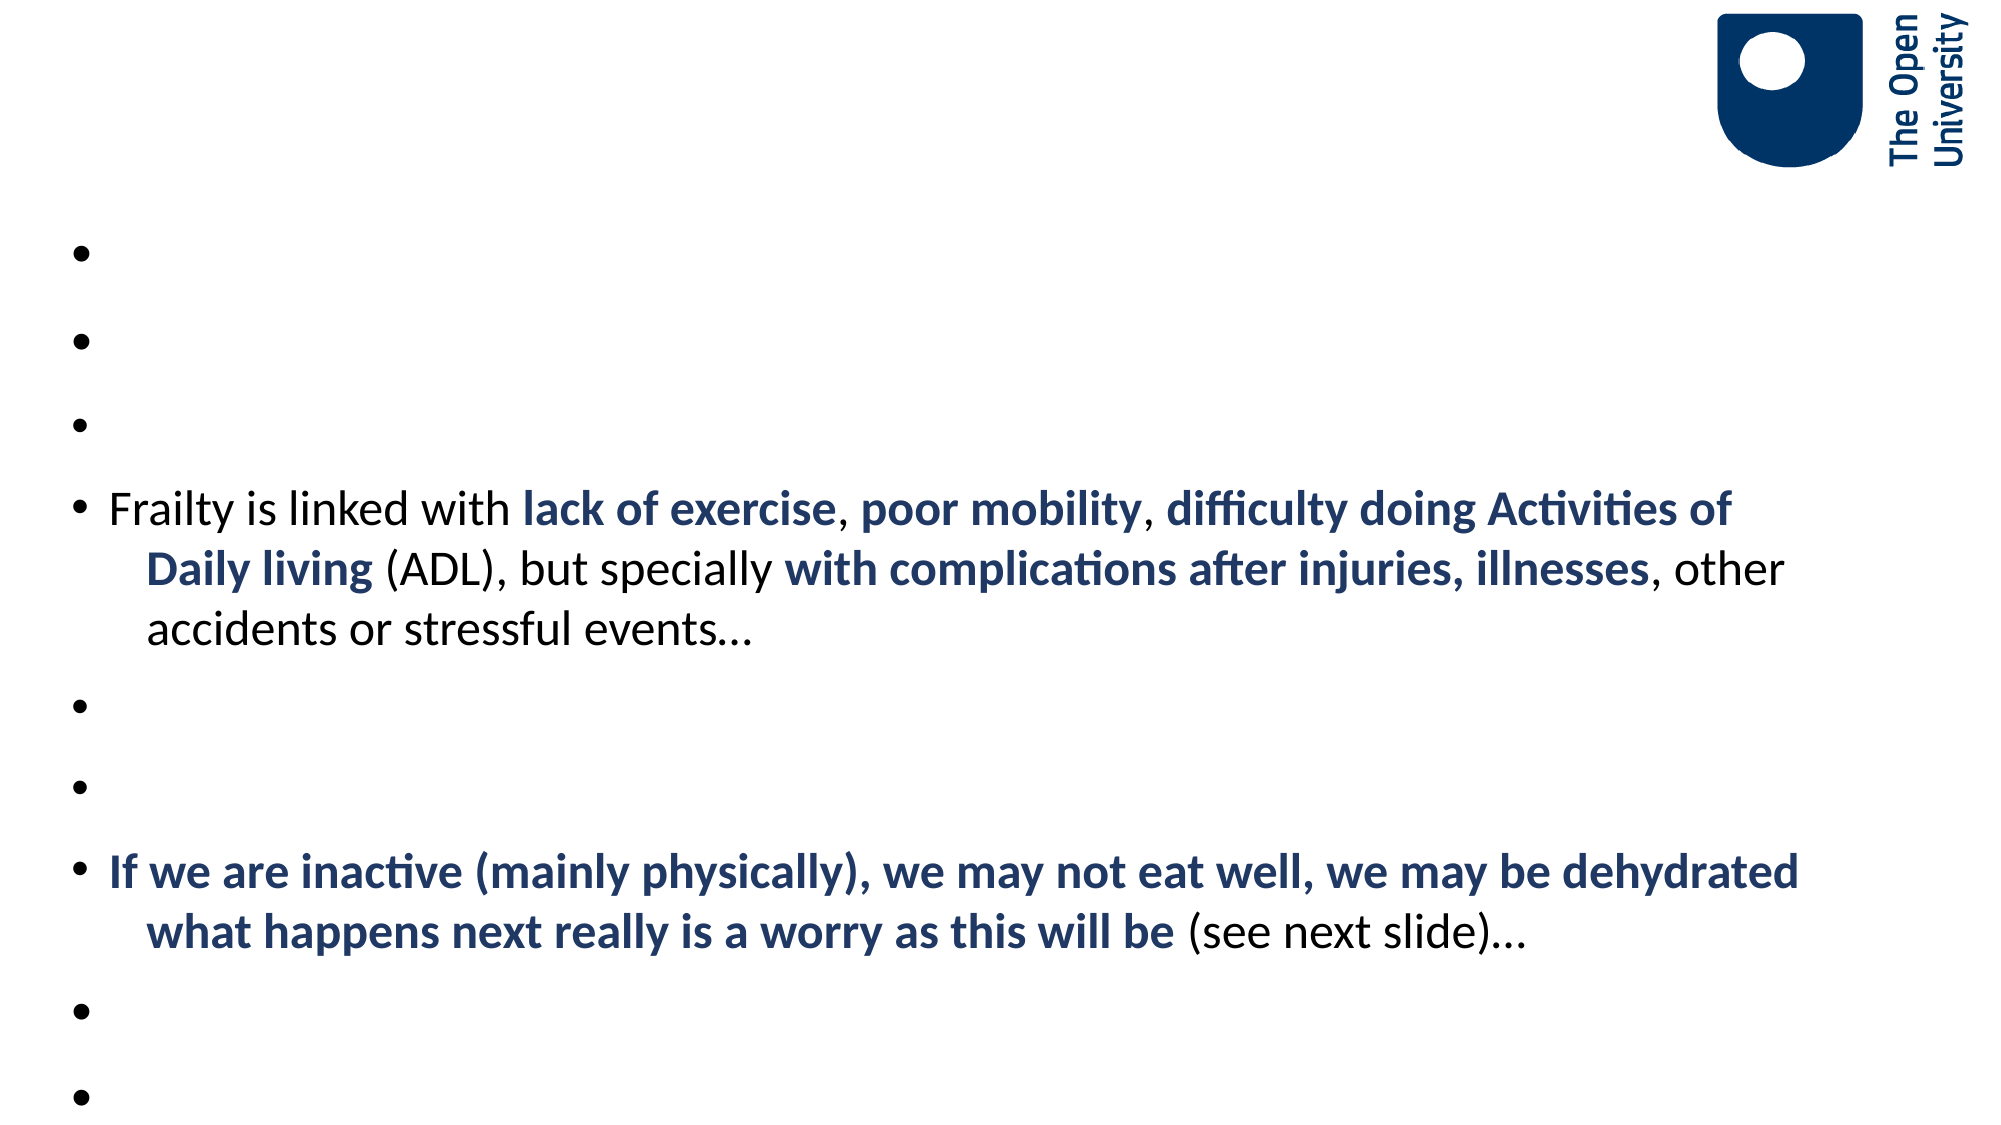

# Frailty is linked with lack of exercise, poor mobility, difficulty doing Activities of Daily living (ADL), but specially with complications after injuries, illnesses, other accidents or stressful events…
If we are inactive (mainly physically), we may not eat well, we may be dehydrated what happens next really is a worry as this will be (see next slide)…